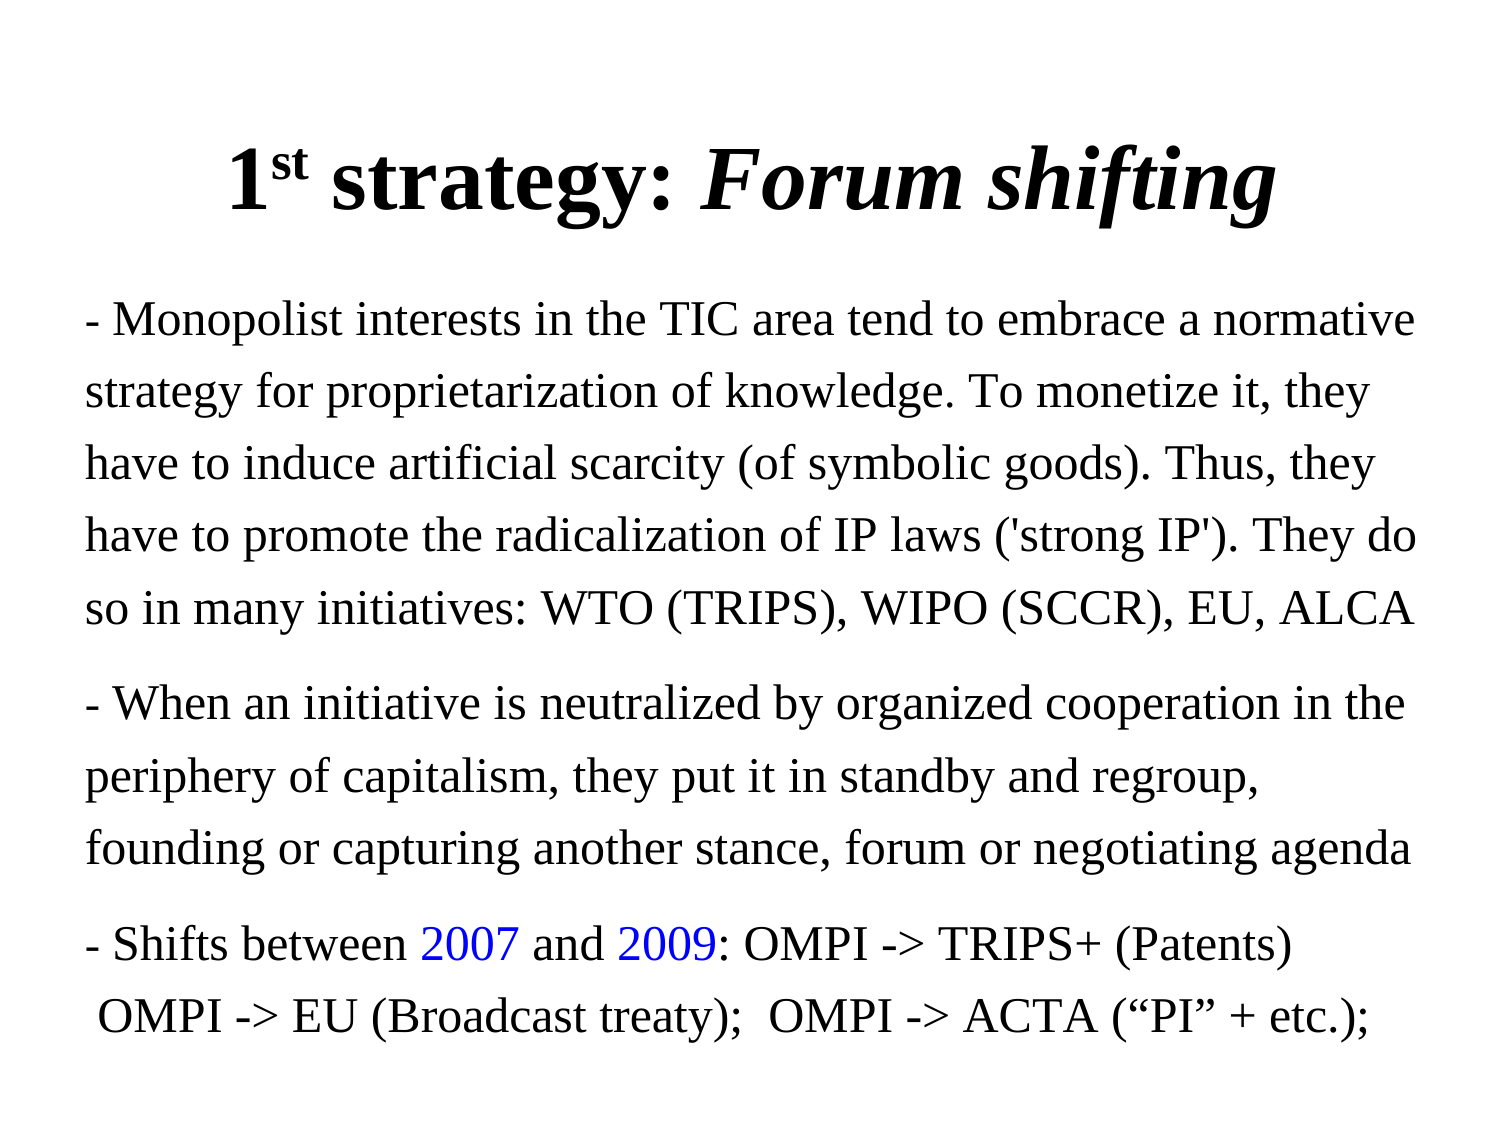

# 1st strategy: Forum shifting
- Monopolist interests in the TIC area tend to embrace a normative strategy for proprietarization of knowledge. To monetize it, they have to induce artificial scarcity (of symbolic goods). Thus, they have to promote the radicalization of IP laws ('strong IP'). They do so in many initiatives: WTO (TRIPS), WIPO (SCCR), EU, ALCA
- When an initiative is neutralized by organized cooperation in the periphery of capitalism, they put it in standby and regroup, founding or capturing another stance, forum or negotiating agenda
- Shifts between 2007 and 2009: OMPI -> TRIPS+ (Patents)
 OMPI -> EU (Broadcast treaty); OMPI -> ACTA (“PI” + etc.);